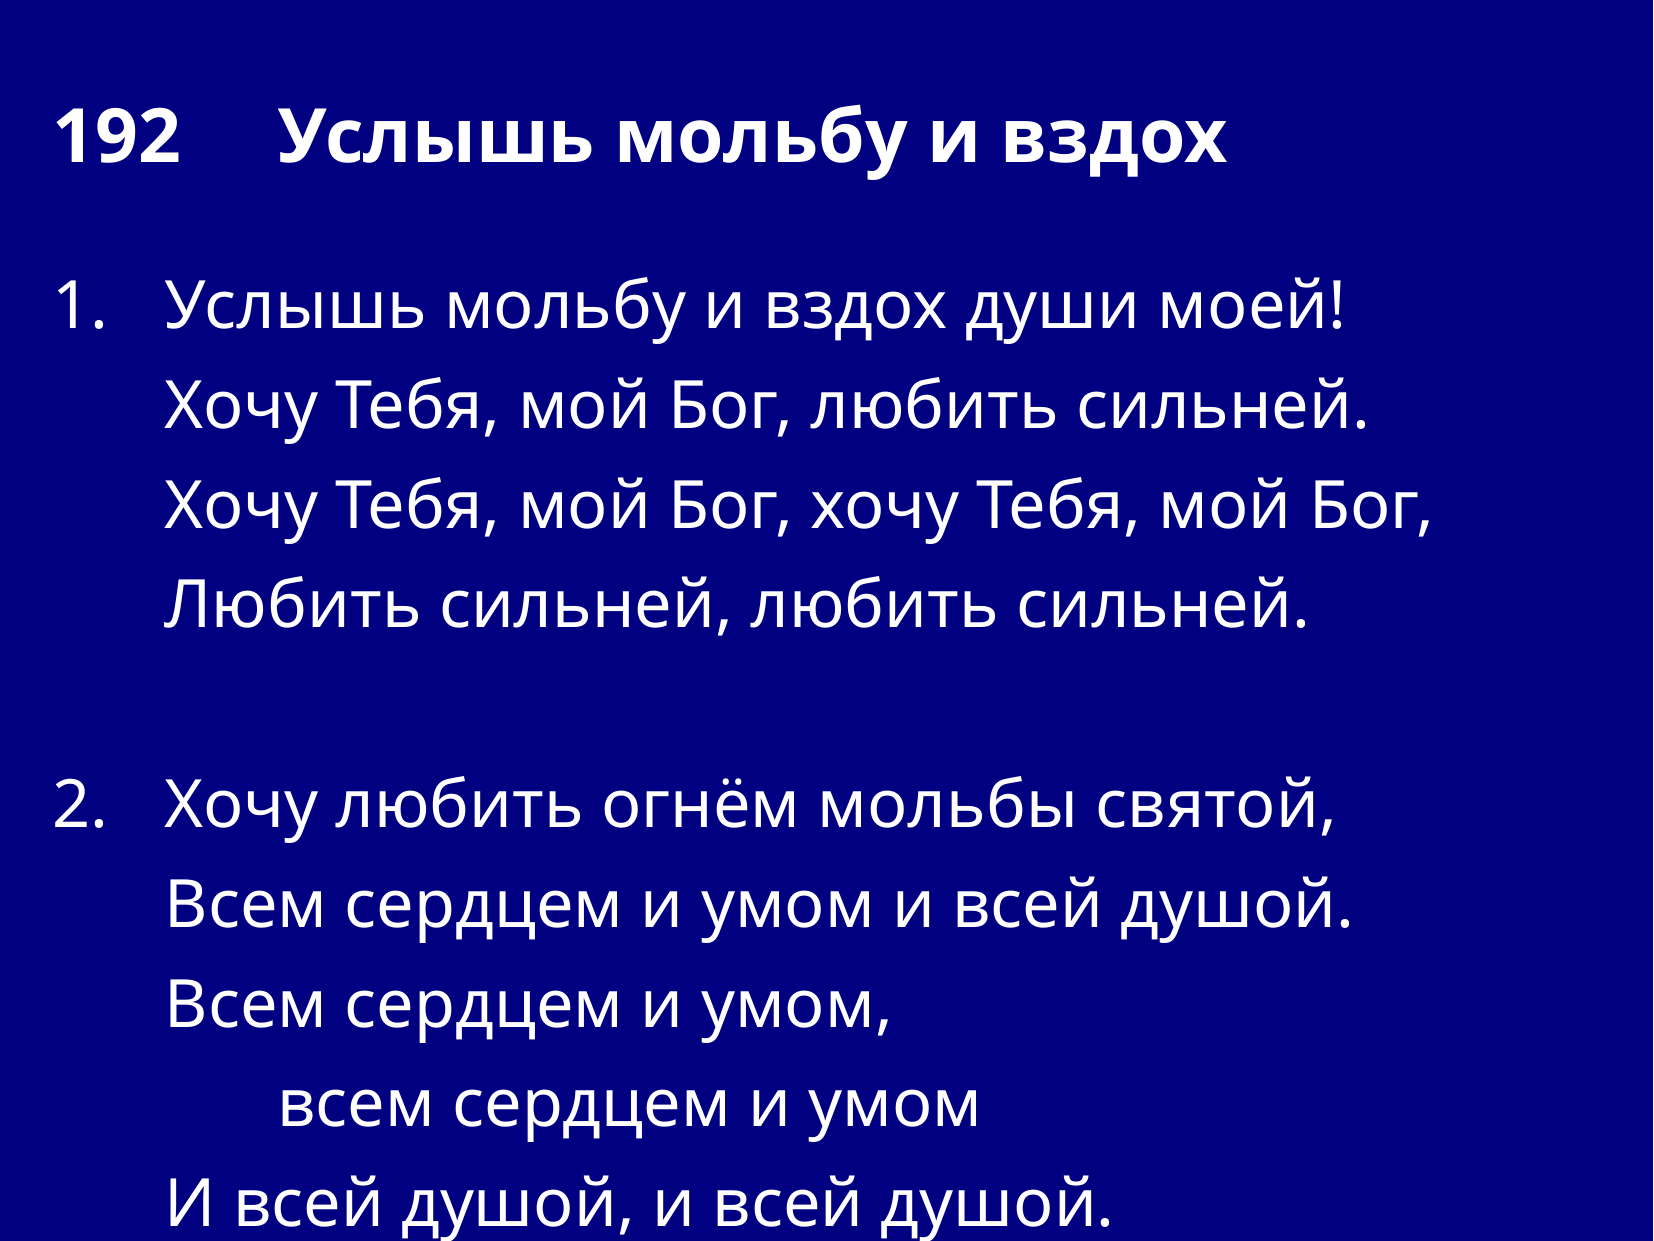

192	Услышь мольбу и вздох
1.	Услышь мольбу и вздох души моей!
	Хочу Тебя, мой Бог, любить сильней.
	Хочу Тебя, мой Бог, хочу Тебя, мой Бог,
	Любить сильней, любить сильней.
2.	Хочу любить огнём мольбы святой,
	Всем сердцем и умом и всей душой.
	Всем сердцем и умом,
		всем сердцем и умом
	И всей душой, и всей душой.